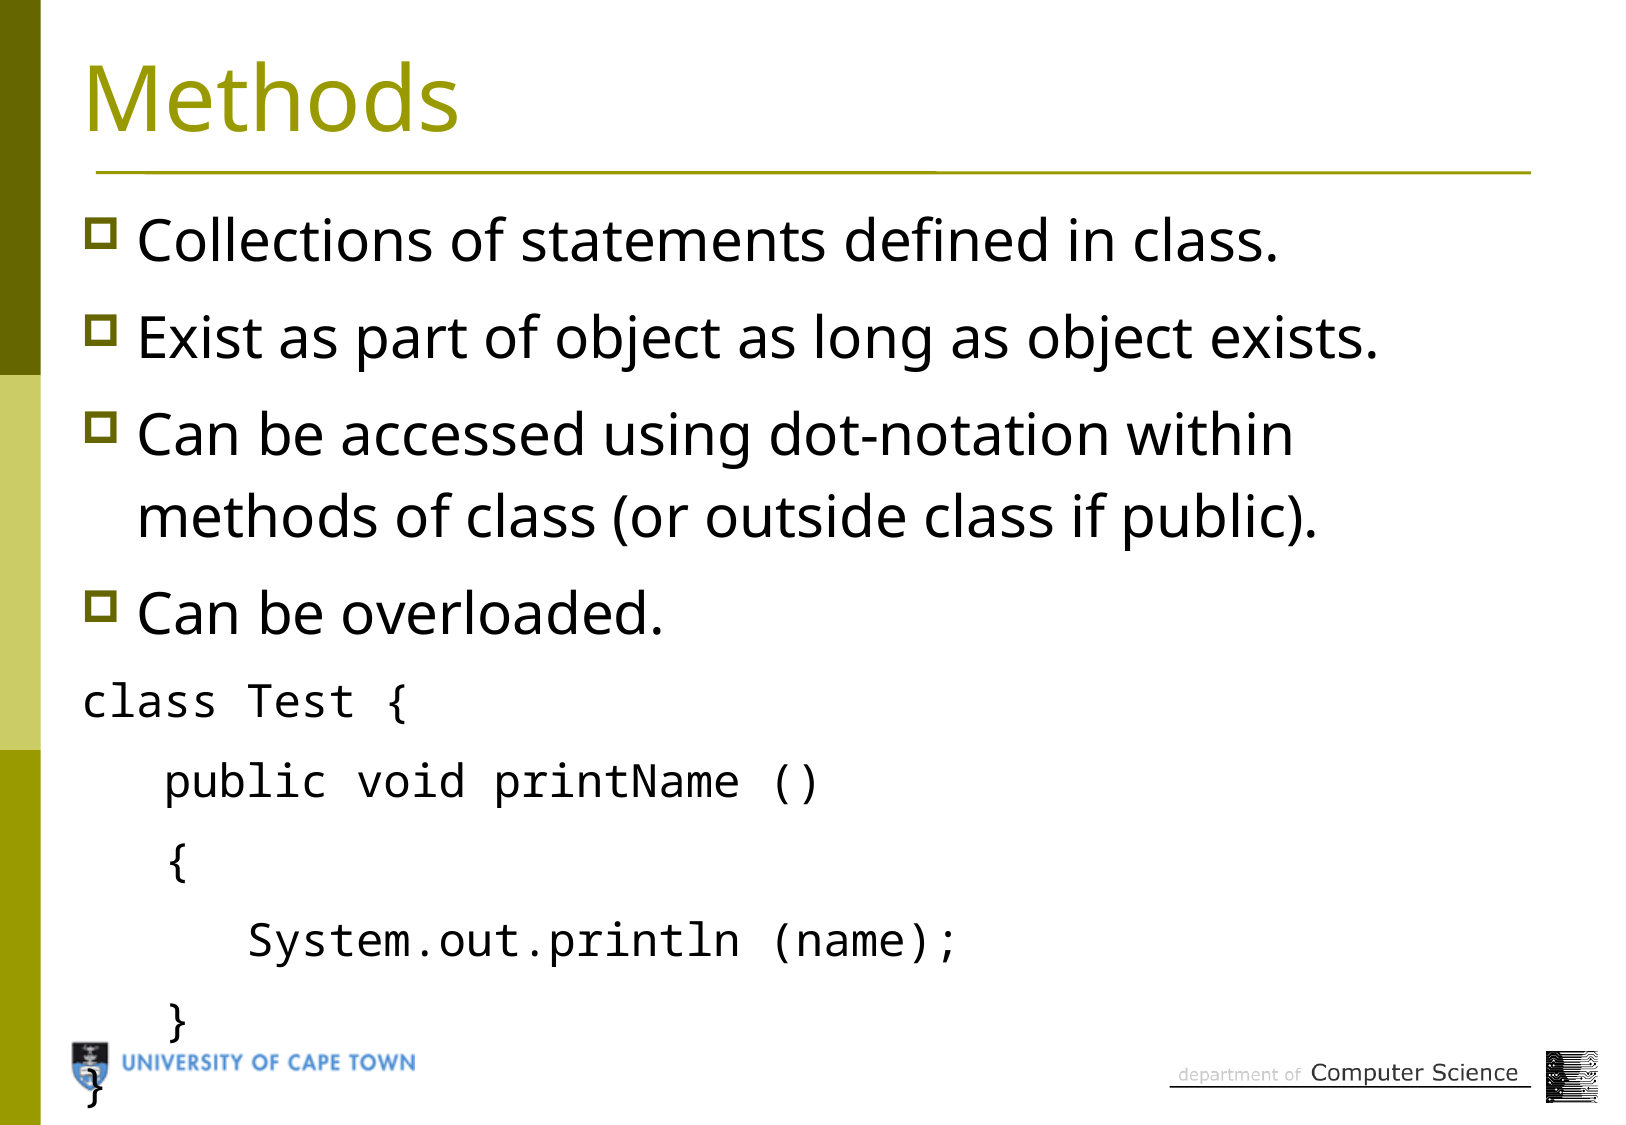

# Methods
Collections of statements defined in class.
Exist as part of object as long as object exists.
Can be accessed using dot-notation within methods of class (or outside class if public).
Can be overloaded.
class Test {
 public void printName ()
 {
 System.out.println (name);
 }
}